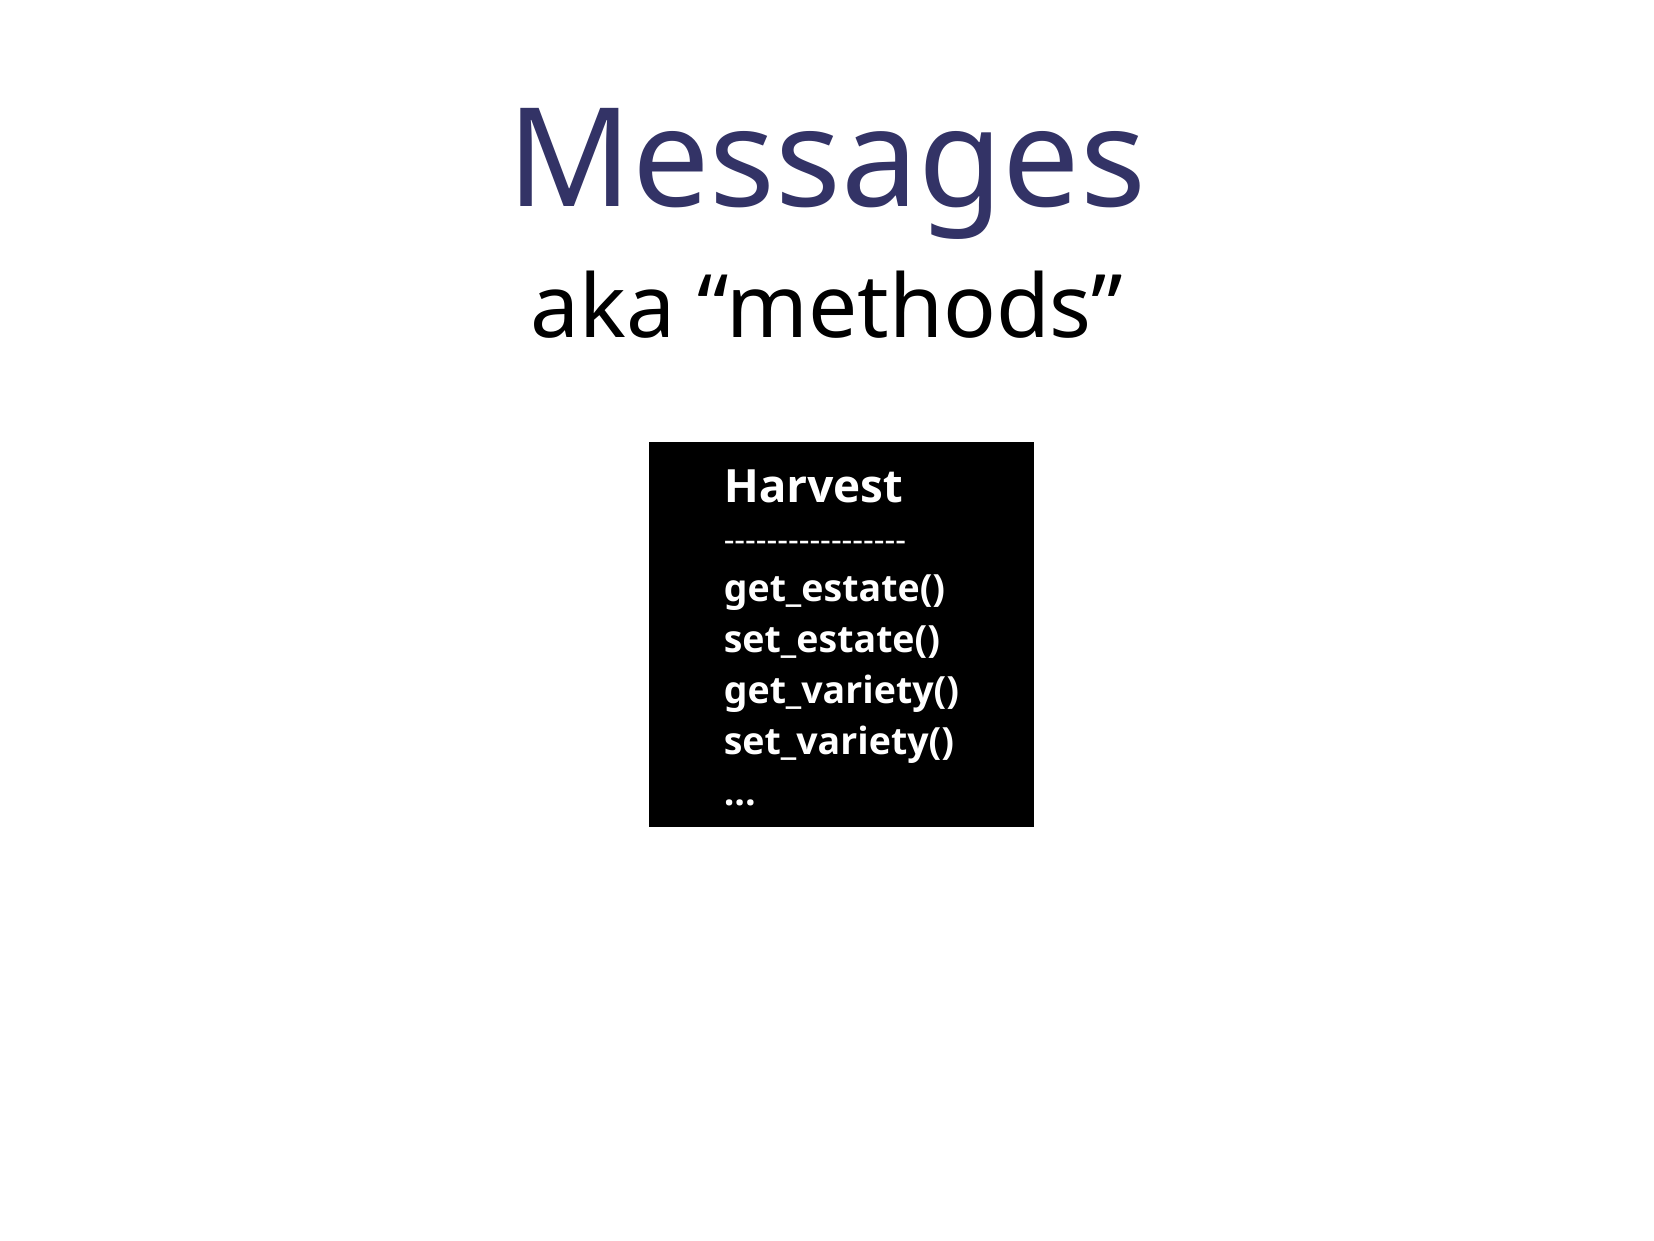

# Messages
aka “methods”
Harvest
-----------------
get_estate()
set_estate()
get_variety()
set_variety()
...